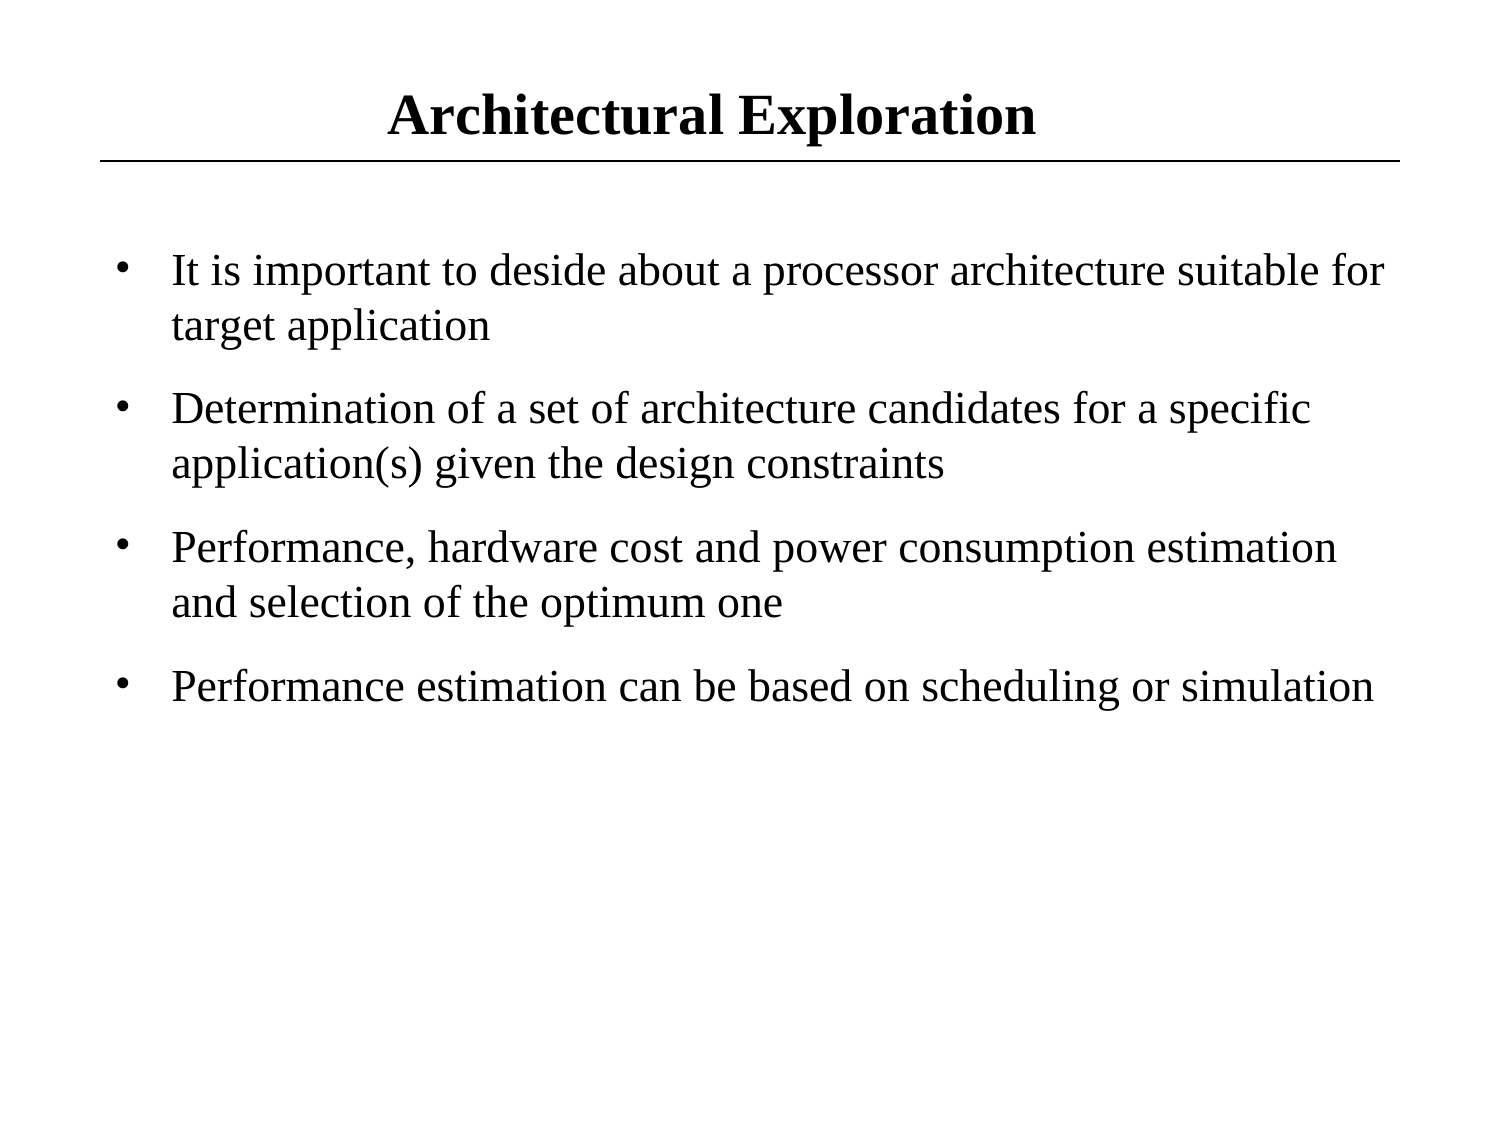

Architectural Exploration
It is important to deside about a processor architecture suitable for target application
Determination of a set of architecture candidates for a specific application(s) given the design constraints
Performance, hardware cost and power consumption estimation and selection of the optimum one
Performance estimation can be based on scheduling or simulation